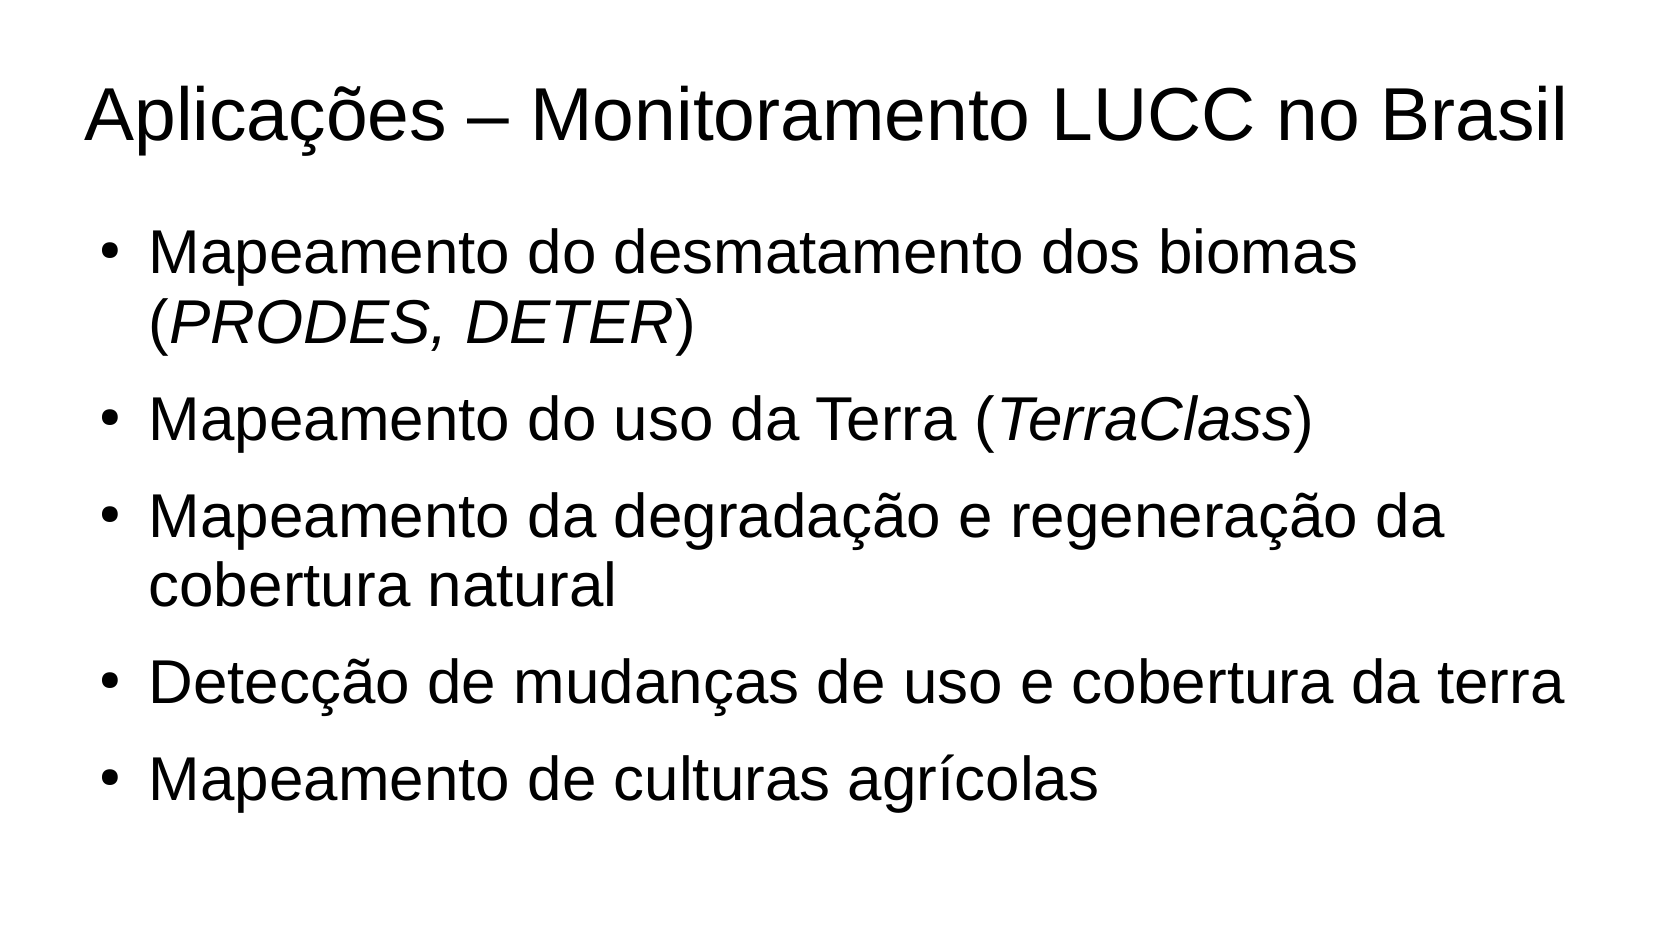

# Aplicações – Monitoramento LUCC no Brasil
Mapeamento do desmatamento dos biomas (PRODES, DETER)
Mapeamento do uso da Terra (TerraClass)
Mapeamento da degradação e regeneração da cobertura natural
Detecção de mudanças de uso e cobertura da terra
Mapeamento de culturas agrícolas